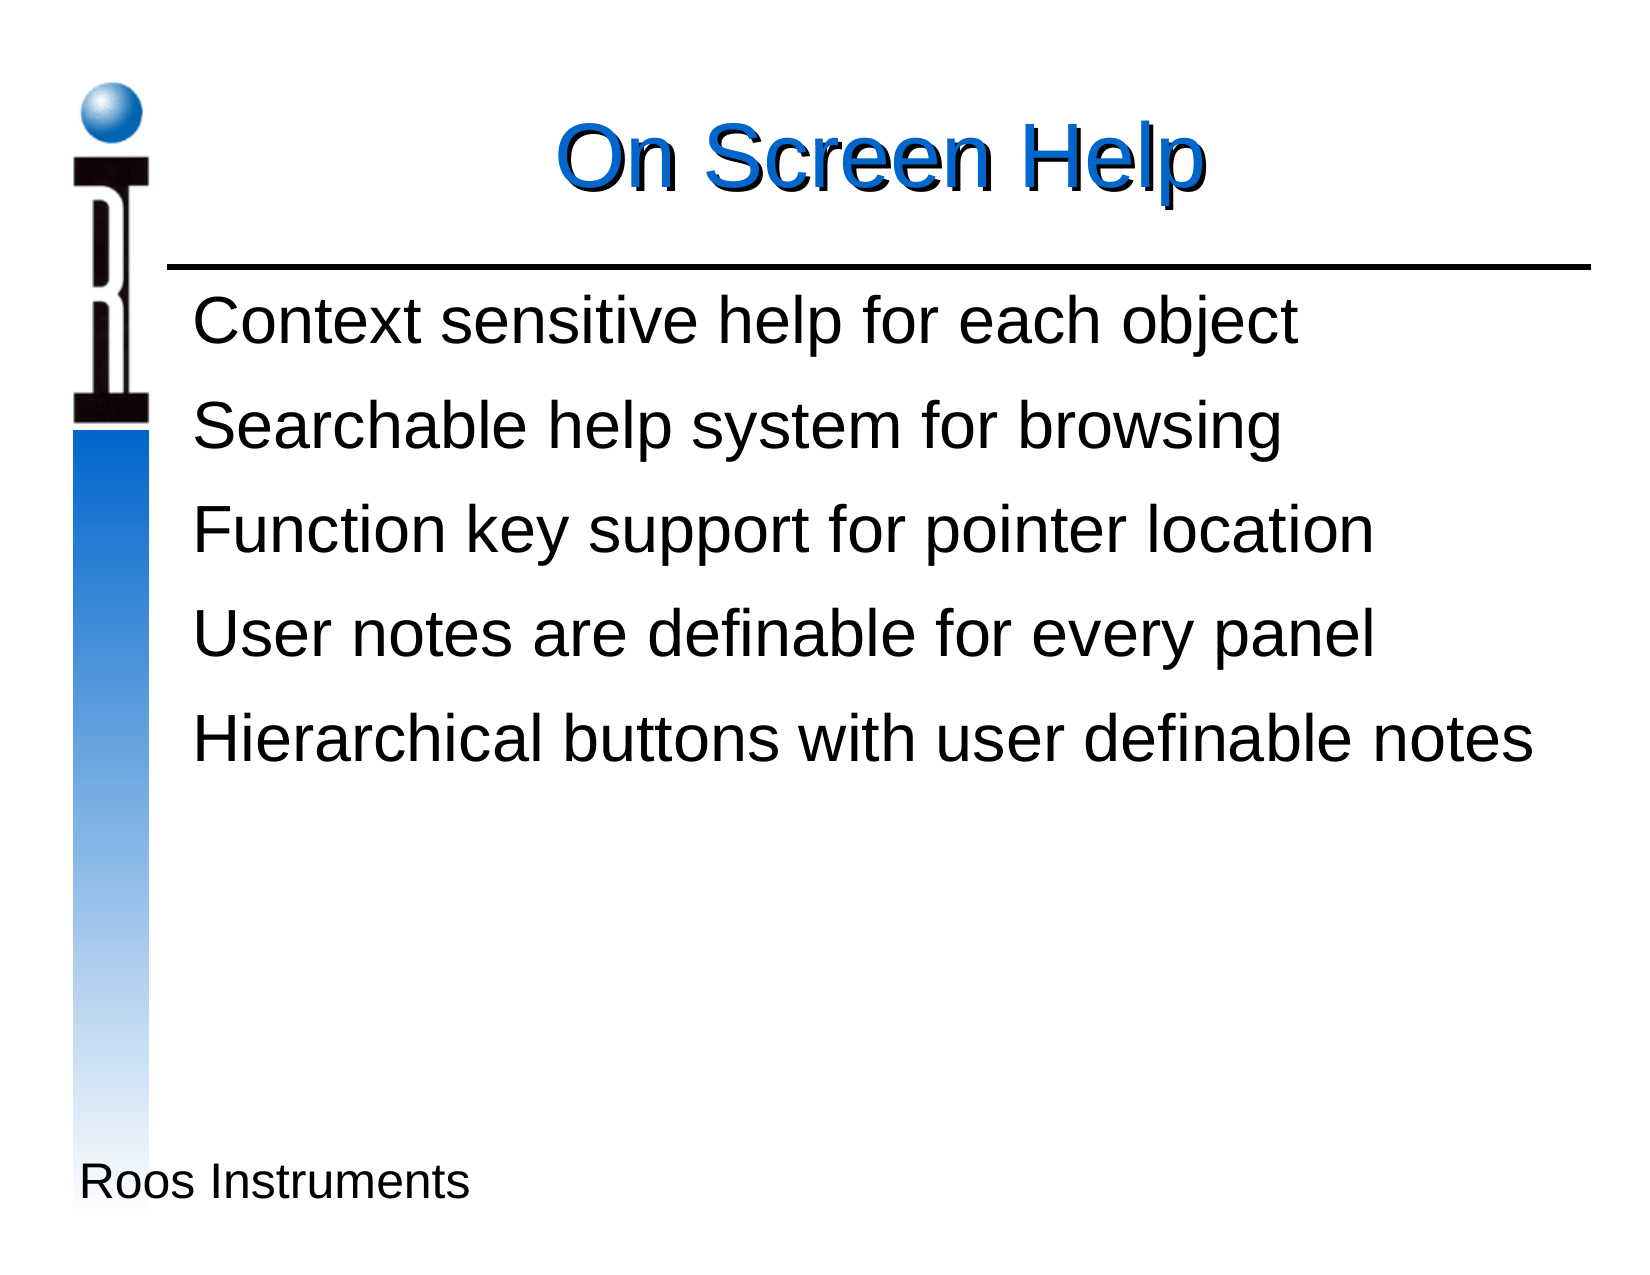

# On Screen Help
Context sensitive help for each object
Searchable help system for browsing
Function key support for pointer location
User notes are definable for every panel
Hierarchical buttons with user definable notes